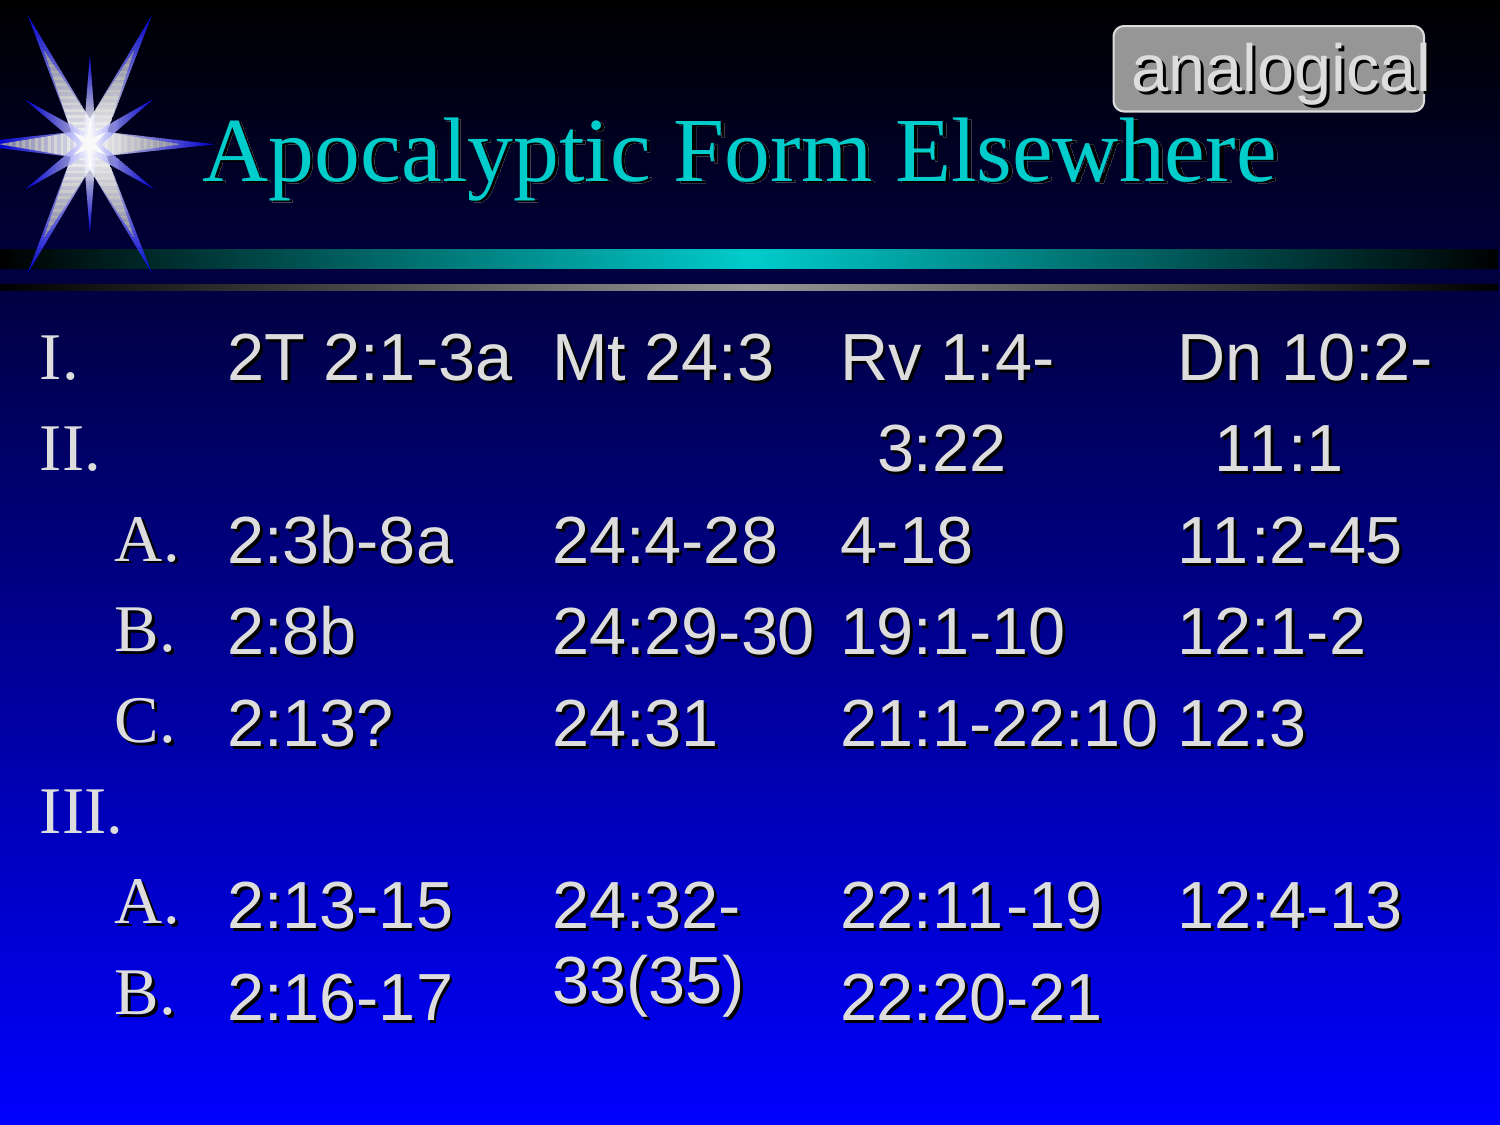

analogical
# Apocalyptic Form Elsewhere
I.
II.
A.
B.
C.
III.
A.
B.
2T 2:1-3a
2:3b-8a
2:8b
2:13?
2:13-15
2:16-17
Mt 24:3
24:4-28
24:29-30
24:31
24:32-33(35)
Rv 1:4-
 3:22
4-18
19:1-10
21:1-22:10
22:11-19
22:20-21
Dn 10:2-
 11:1
11:2-45
12:1-2
12:3
12:4-13